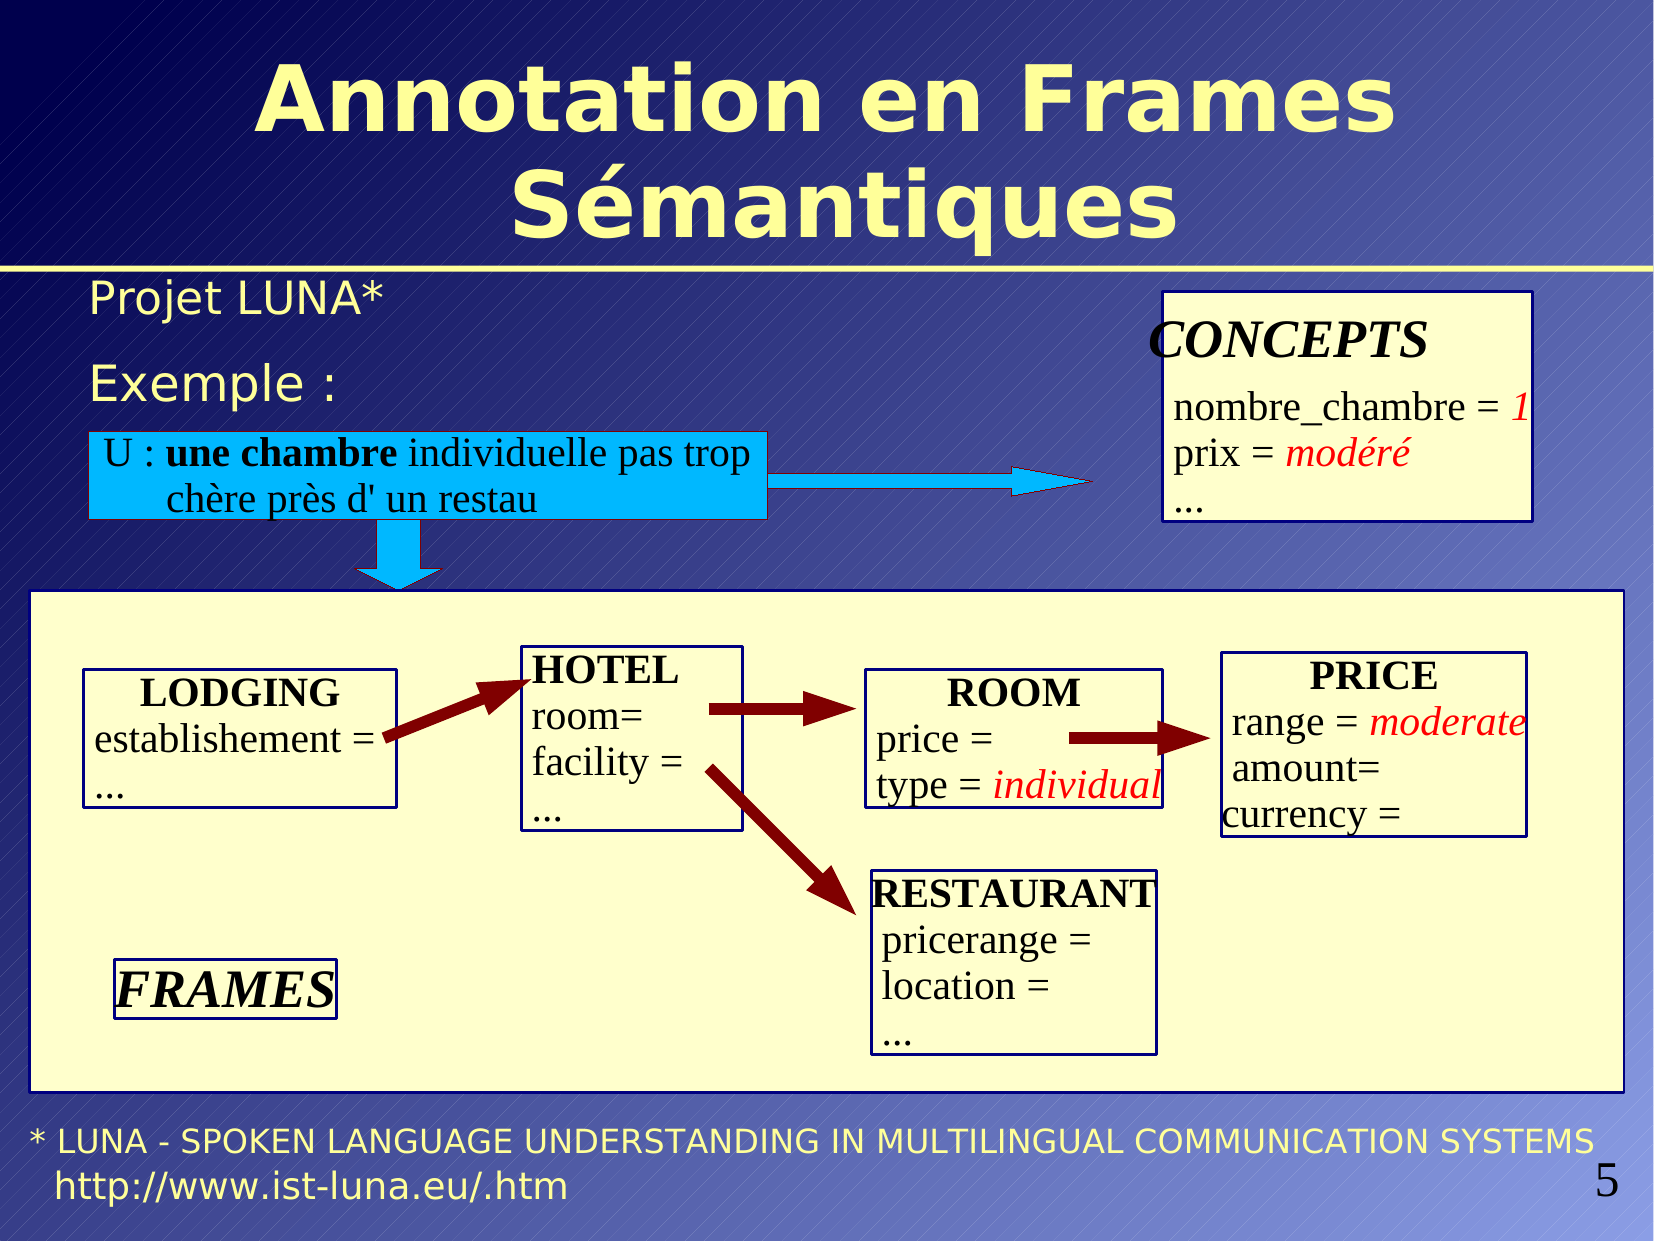

# Annotation en Frames Sémantiques
Projet LUNA*
Exemple :
 nombre_chambre = 1
 prix = modéré
 ...
CONCEPTS
U : une chambre individuelle pas trop
 chère près d' un restau
 HOTEL
 room=
 facility =
 ...
PRICE
 range = moderate
 amount=
currency =
LODGING
 establishement =
 ...
ROOM
 price =
 type = individual
RESTAURANT
 pricerange =
 location =
 ...
FRAMES
* LUNA - SPOKEN LANGUAGE UNDERSTANDING IN MULTILINGUAL COMMUNICATION SYSTEMS
5
 http://www.ist-luna.eu/.htm